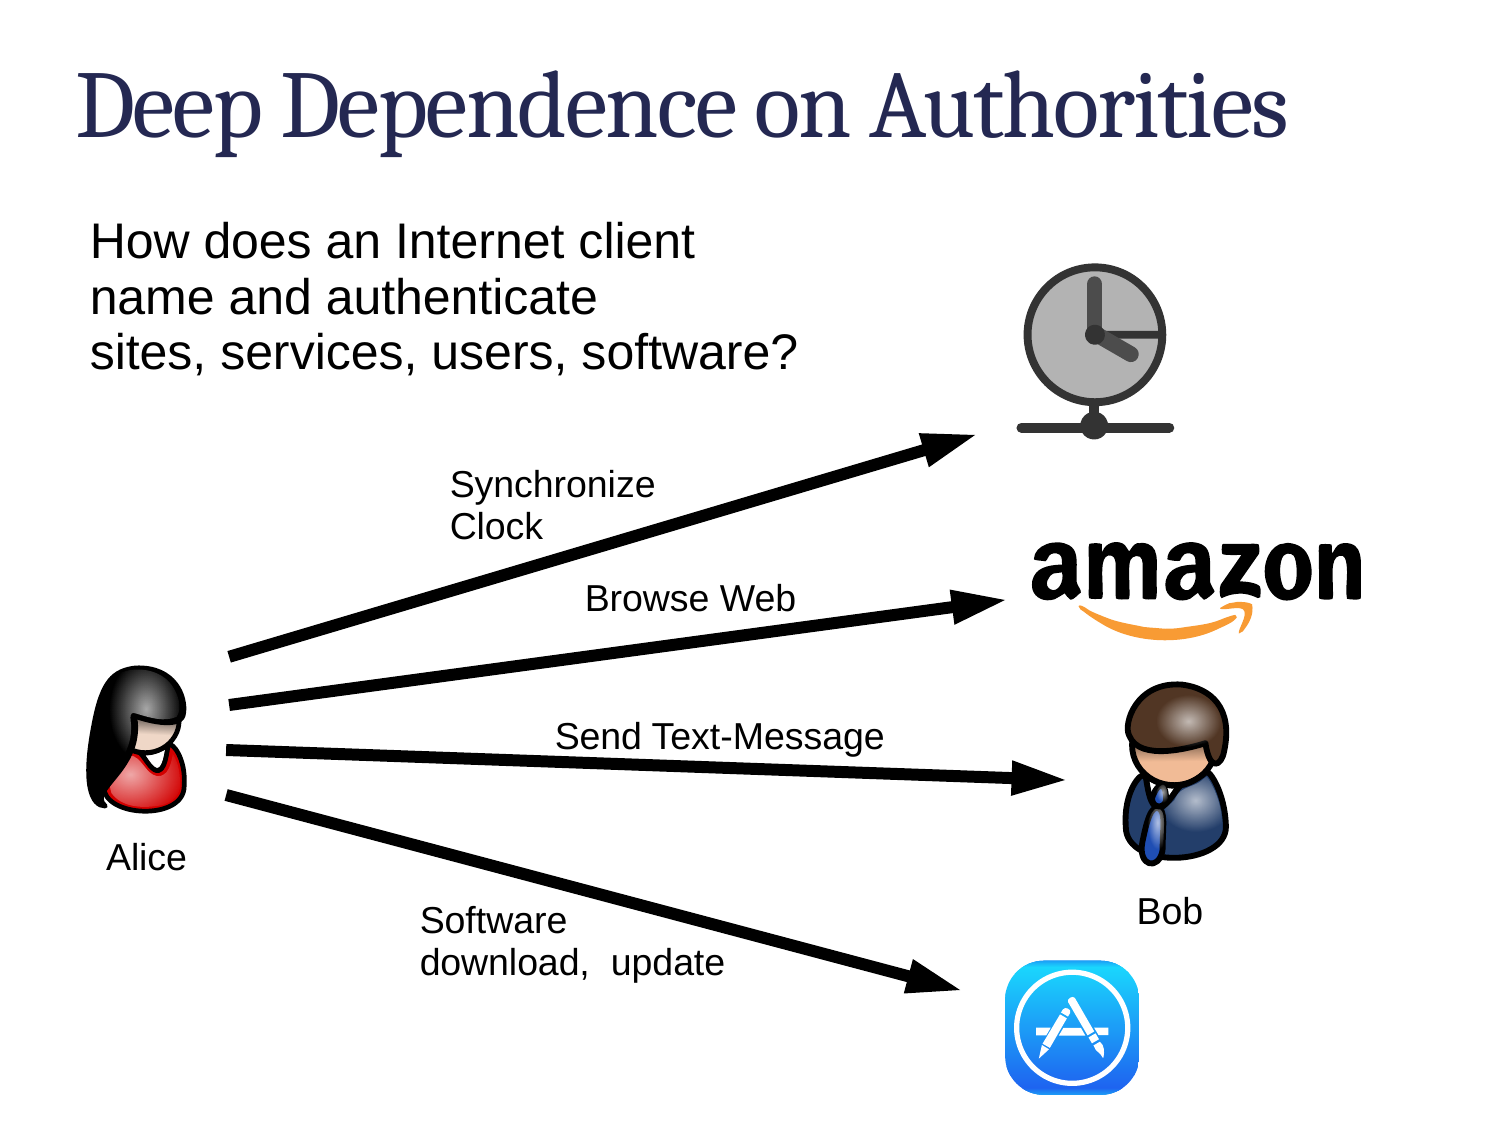

# Deep Dependence on Authorities
How does an Internet client
name and authenticate
sites, services, users, software?
Synchronize
Clock
Browse Web
Alice
Bob
Send Text-Message
Software
download, update